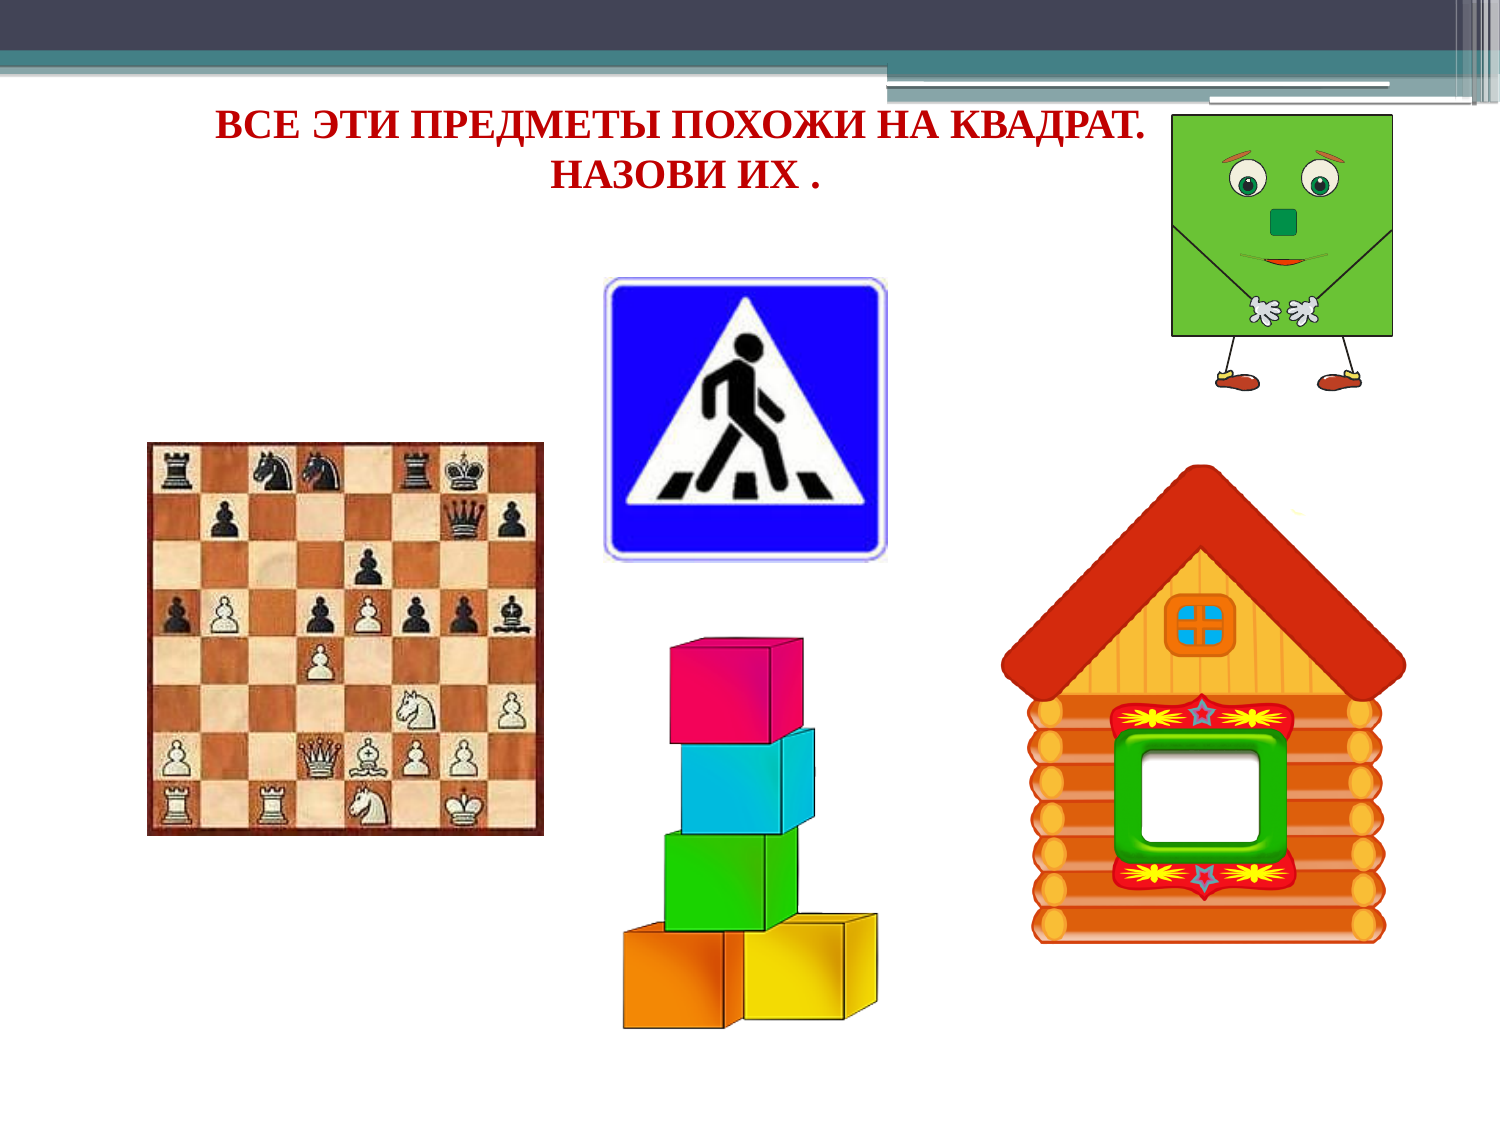

ВСЕ ЭТИ ПРЕДМЕТЫ ПОХОЖИ НА КВАДРАТ.
НАЗОВИ ИХ .